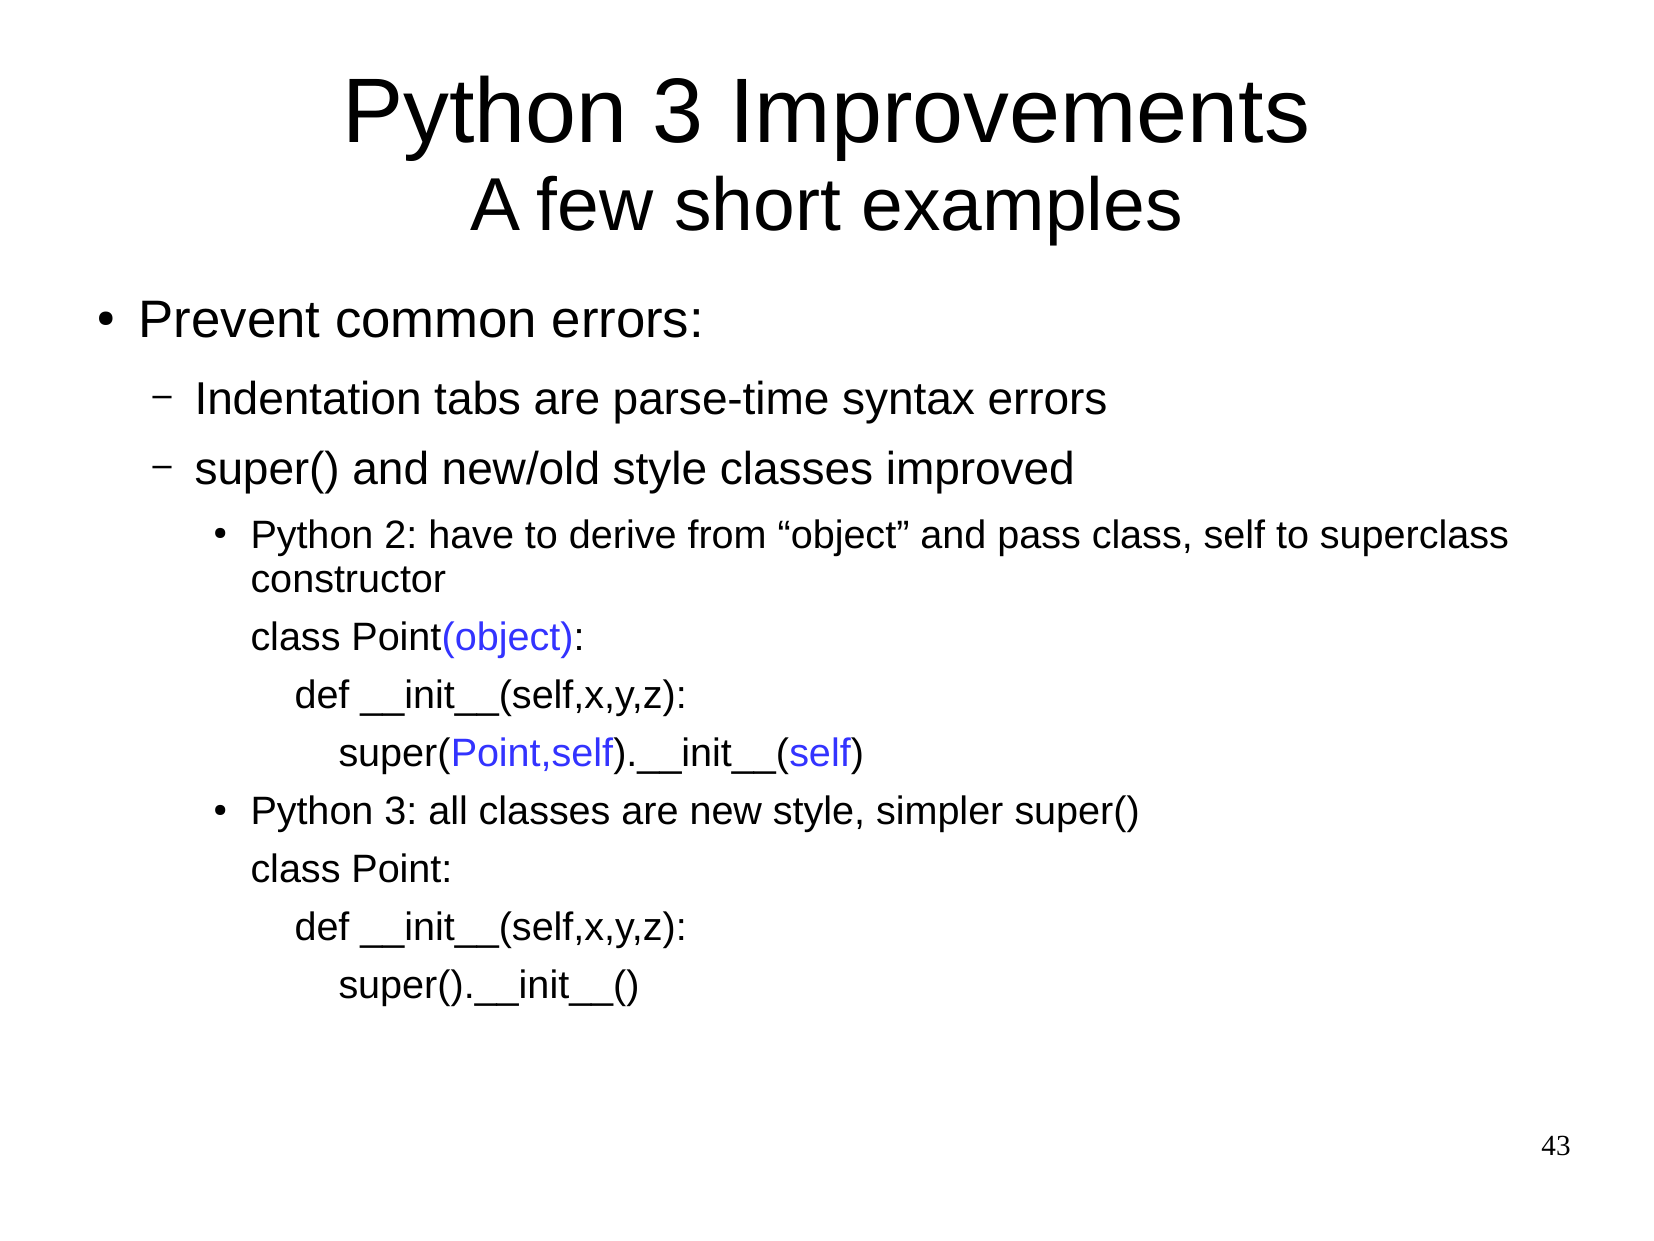

# Python 3 Improvements A few short examples
Prevent common errors:
Indentation tabs are parse-time syntax errors
super() and new/old style classes improved
Python 2: have to derive from “object” and pass class, self to superclass constructor
class Point(object):
 def __init__(self,x,y,z):
 super(Point,self).__init__(self)
Python 3: all classes are new style, simpler super()
class Point:
 def __init__(self,x,y,z):
 super().__init__()
43